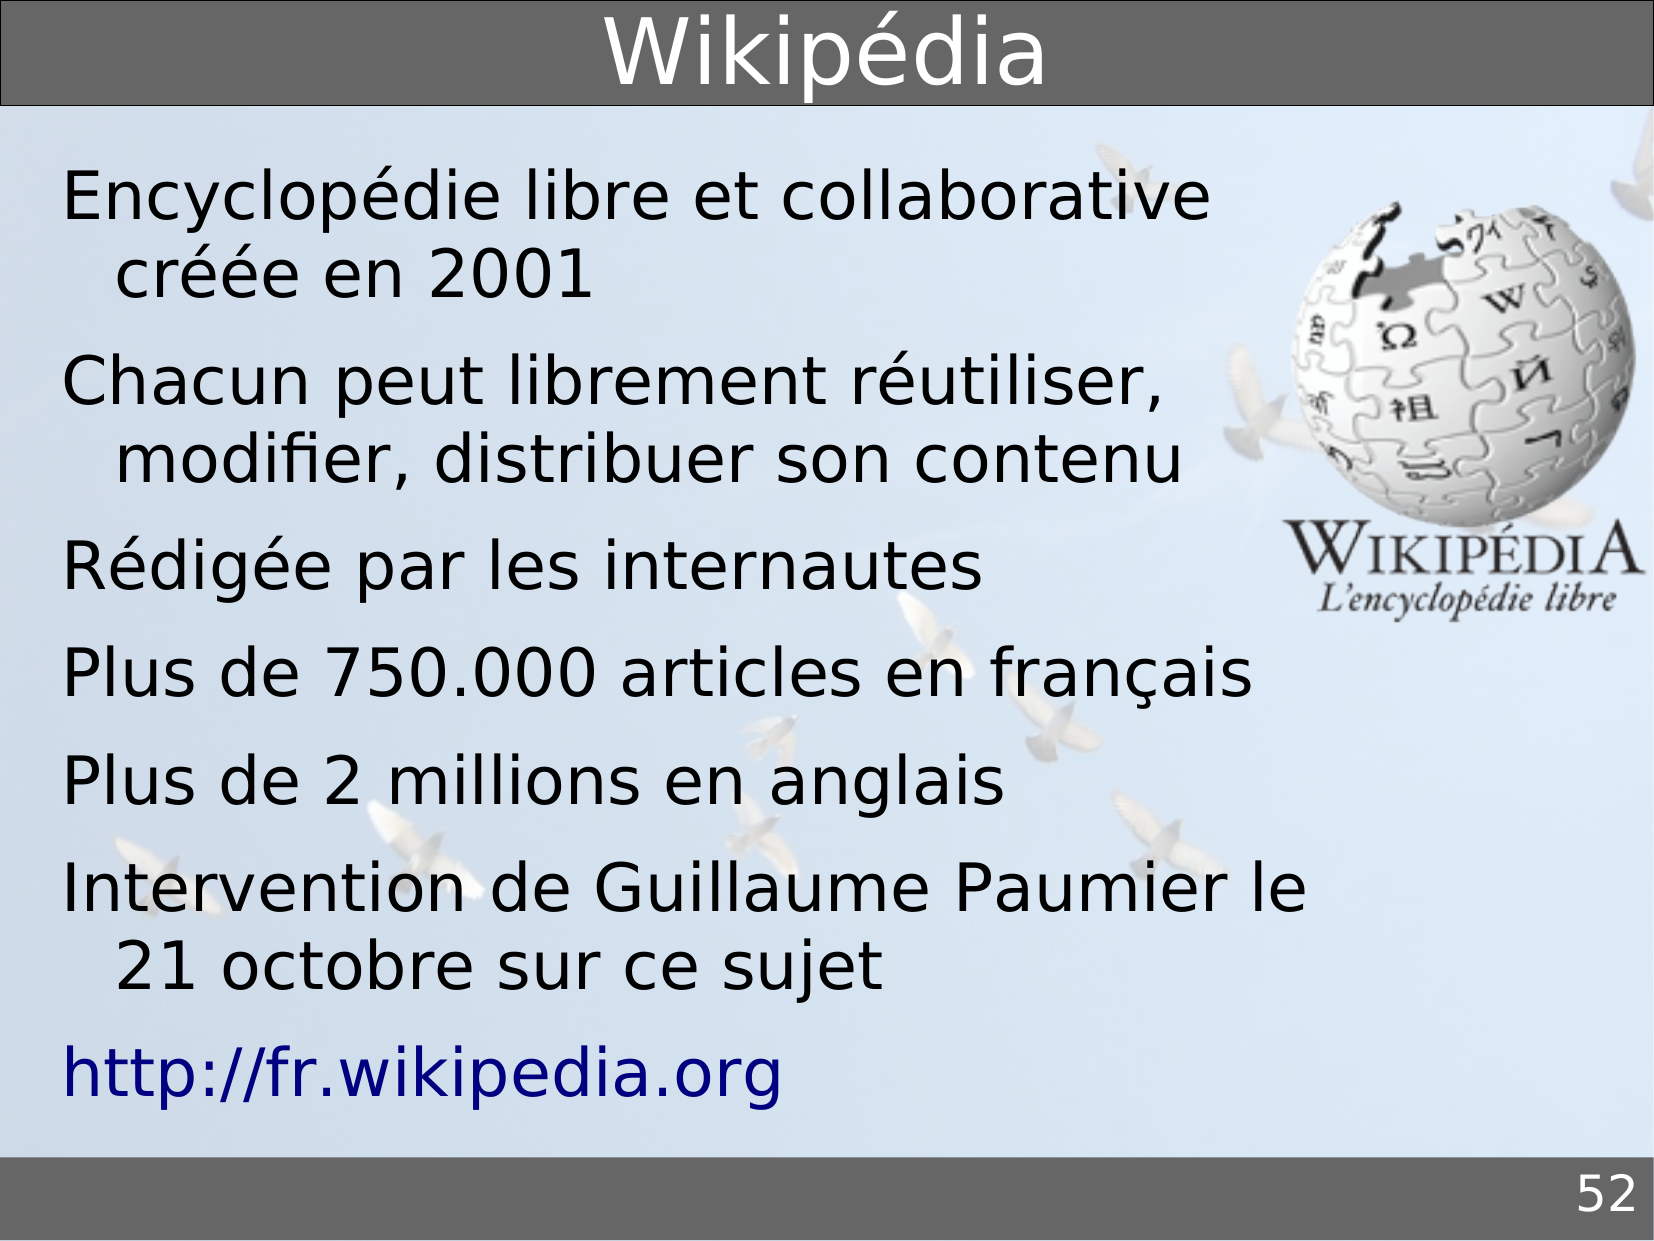

# Wikipédia
Encyclopédie libre et collaborative créée en 2001
Chacun peut librement réutiliser, modifier, distribuer son contenu
Rédigée par les internautes
Plus de 750.000 articles en français
Plus de 2 millions en anglais
Intervention de Guillaume Paumier le 21 octobre sur ce sujet
http://fr.wikipedia.org